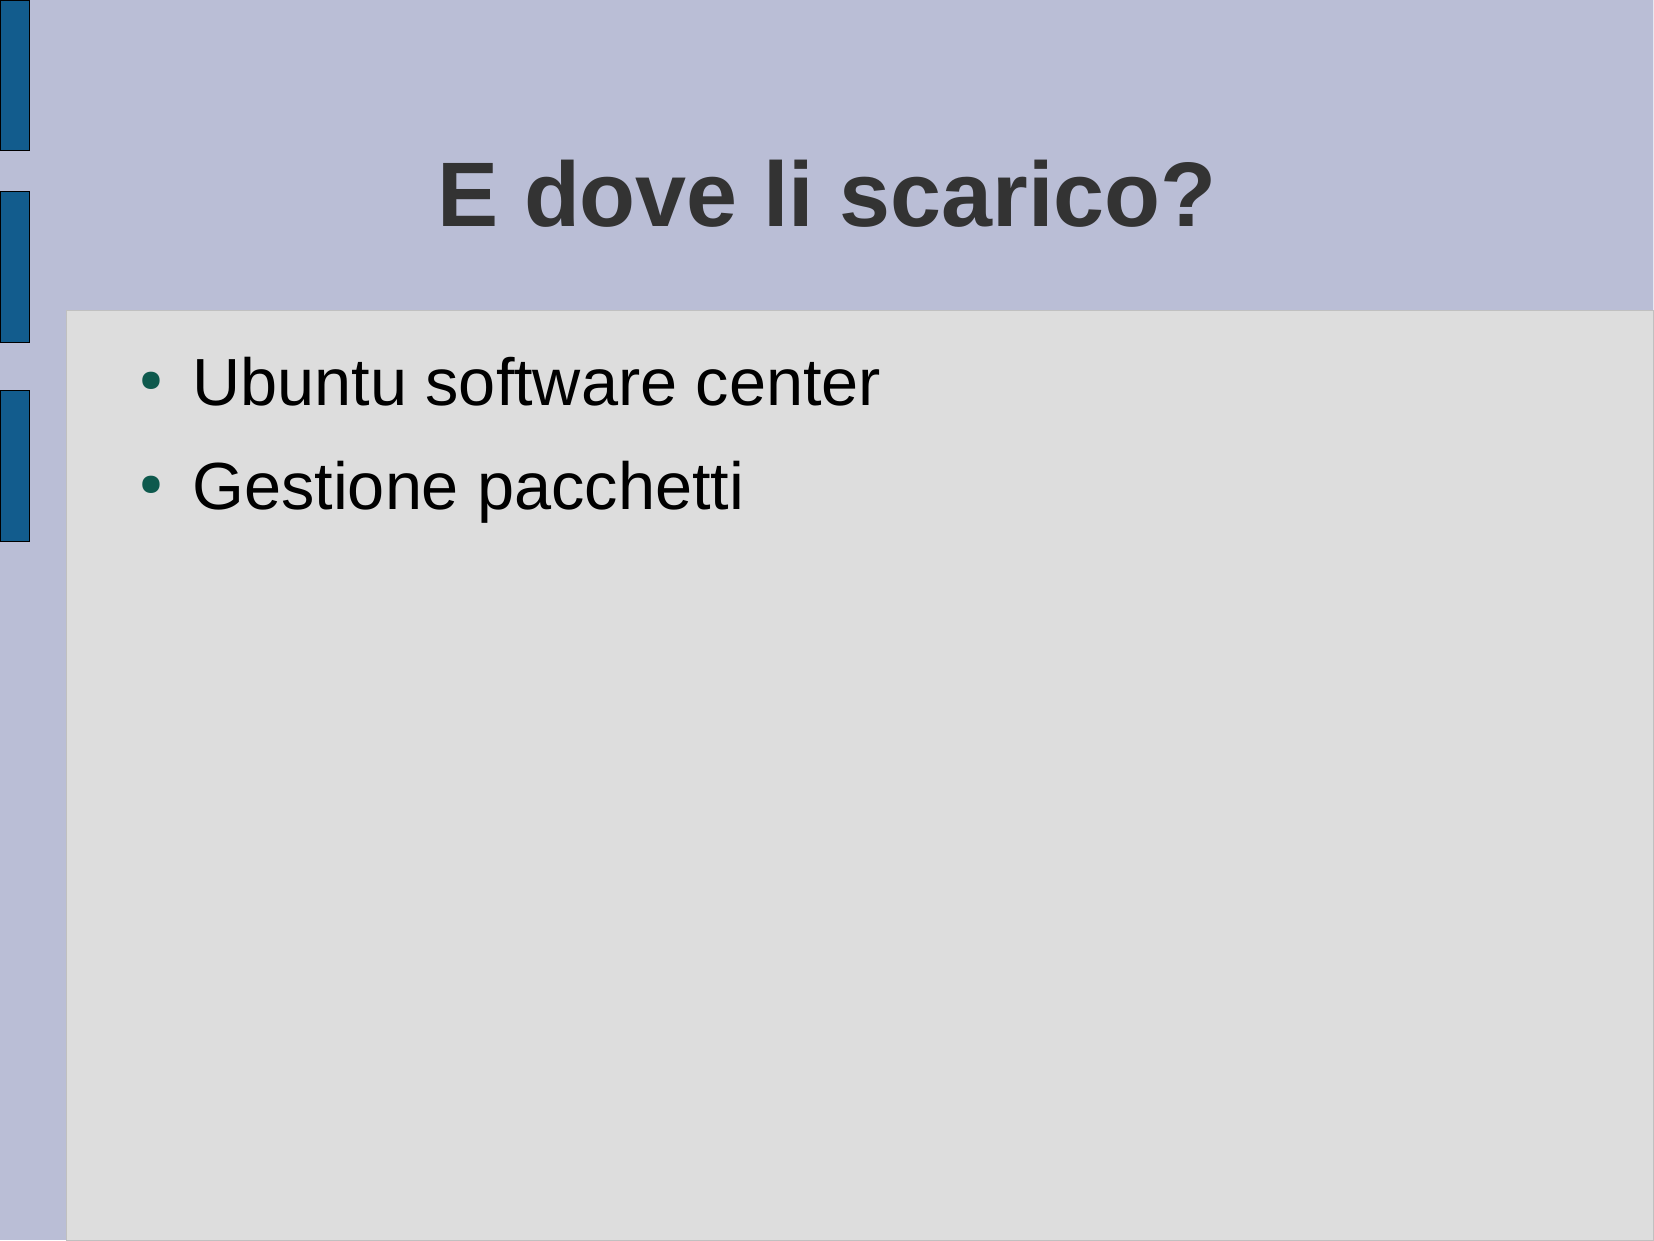

# E dove li scarico?
Ubuntu software center
Gestione pacchetti